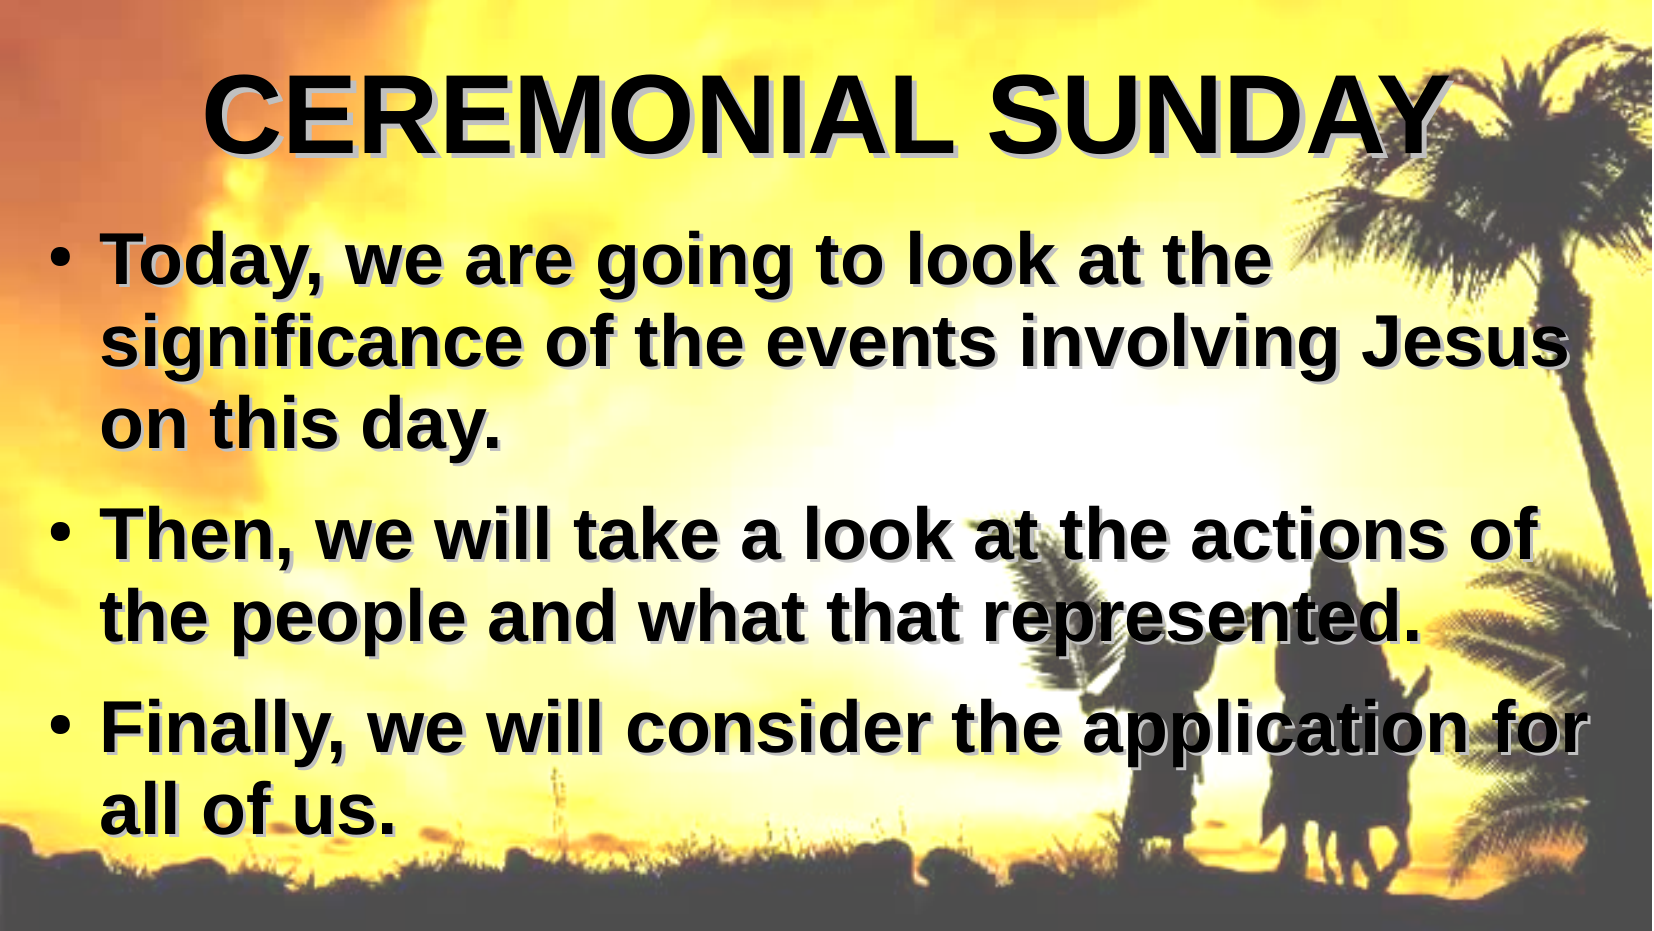

# CEREMONIAL SUNDAY
Today, we are going to look at the significance of the events involving Jesus on this day.
Then, we will take a look at the actions of the people and what that represented.
Finally, we will consider the application for all of us.